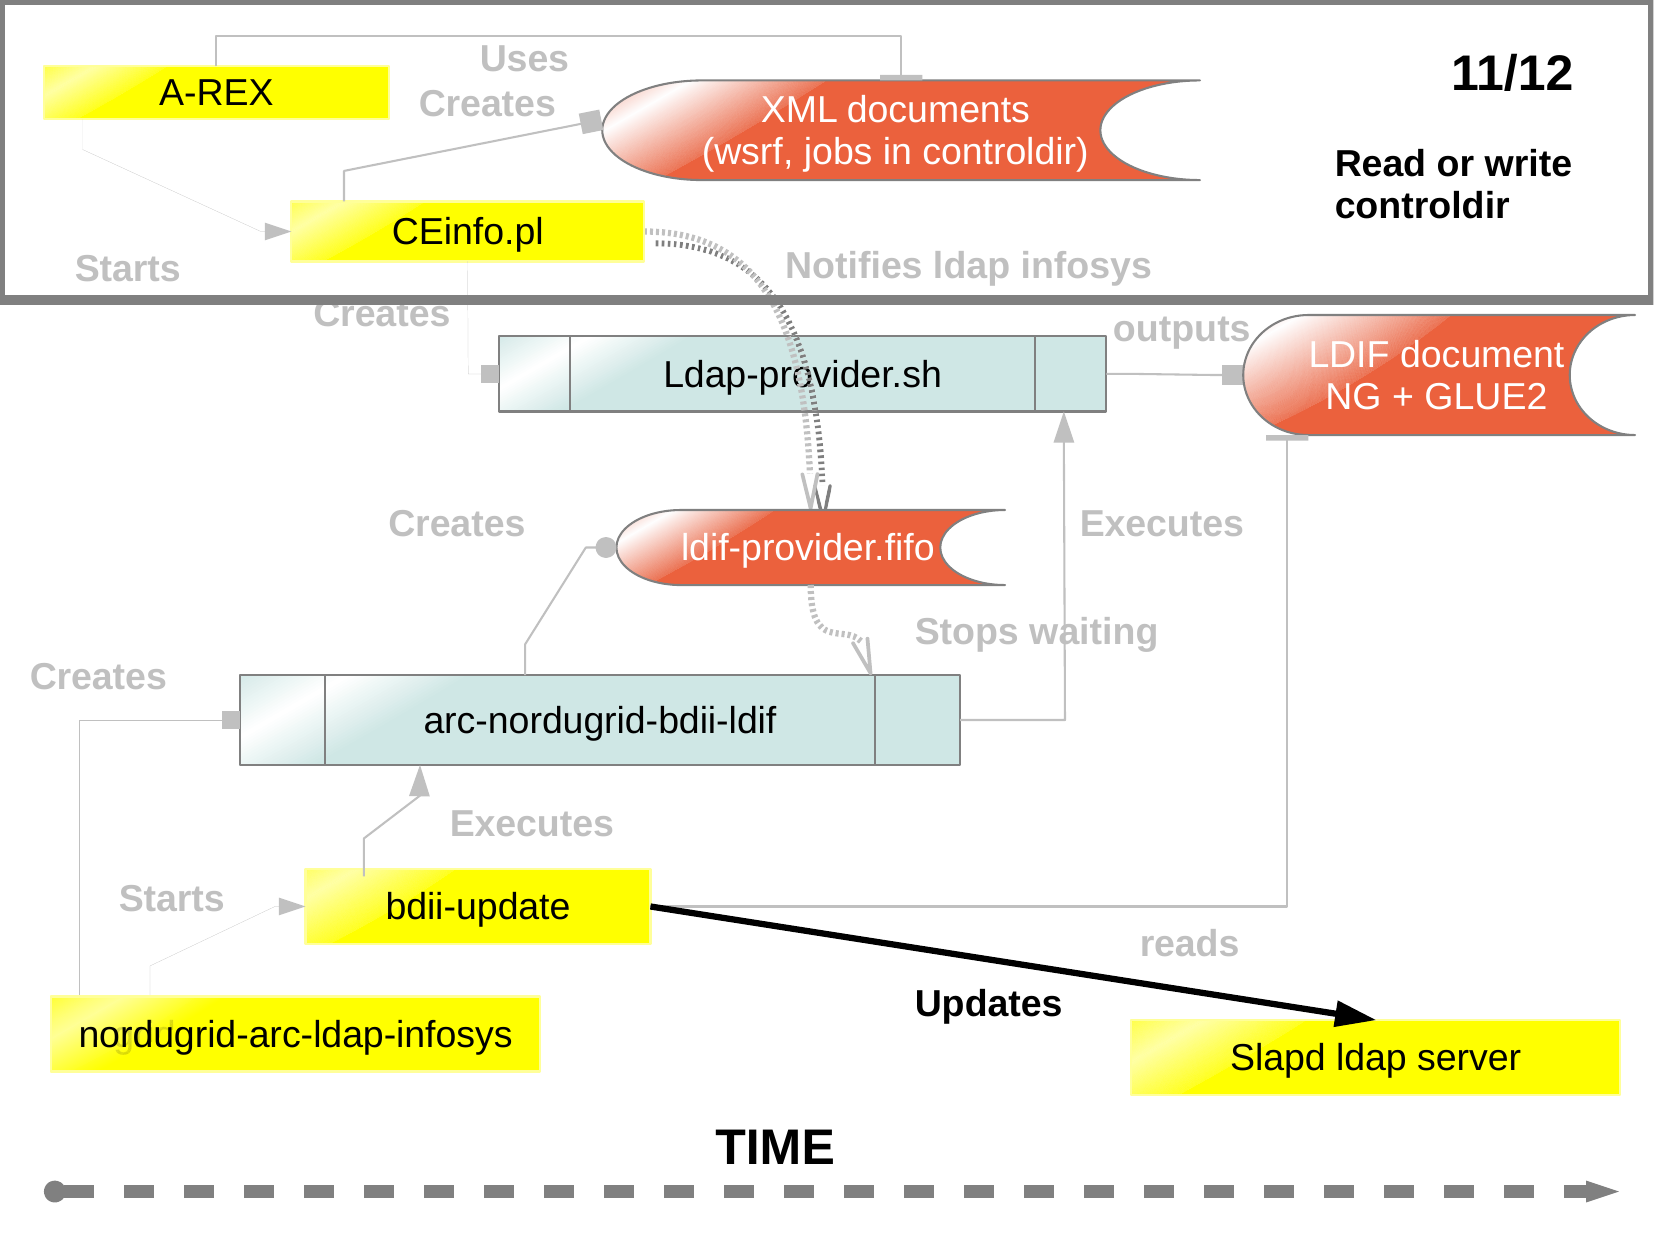

Uses
11
A-REX
Creates
XML documents
(wsrf, jobs in controldir)
Read or write
controldir
CEinfo.pl
Notifies ldap infosys
Starts
Creates
outputs
LDIF document
NG + GLUE2
Ldap-provider.sh
Creates
Executes
ldif-provider.fifo
Stops waiting
Creates
arc-nordugrid-bdii-ldif
Executes
bdii-update
Starts
reads
Updates
grid-infosys
nordugrid-arc-ldap-infosys
Slapd ldap server